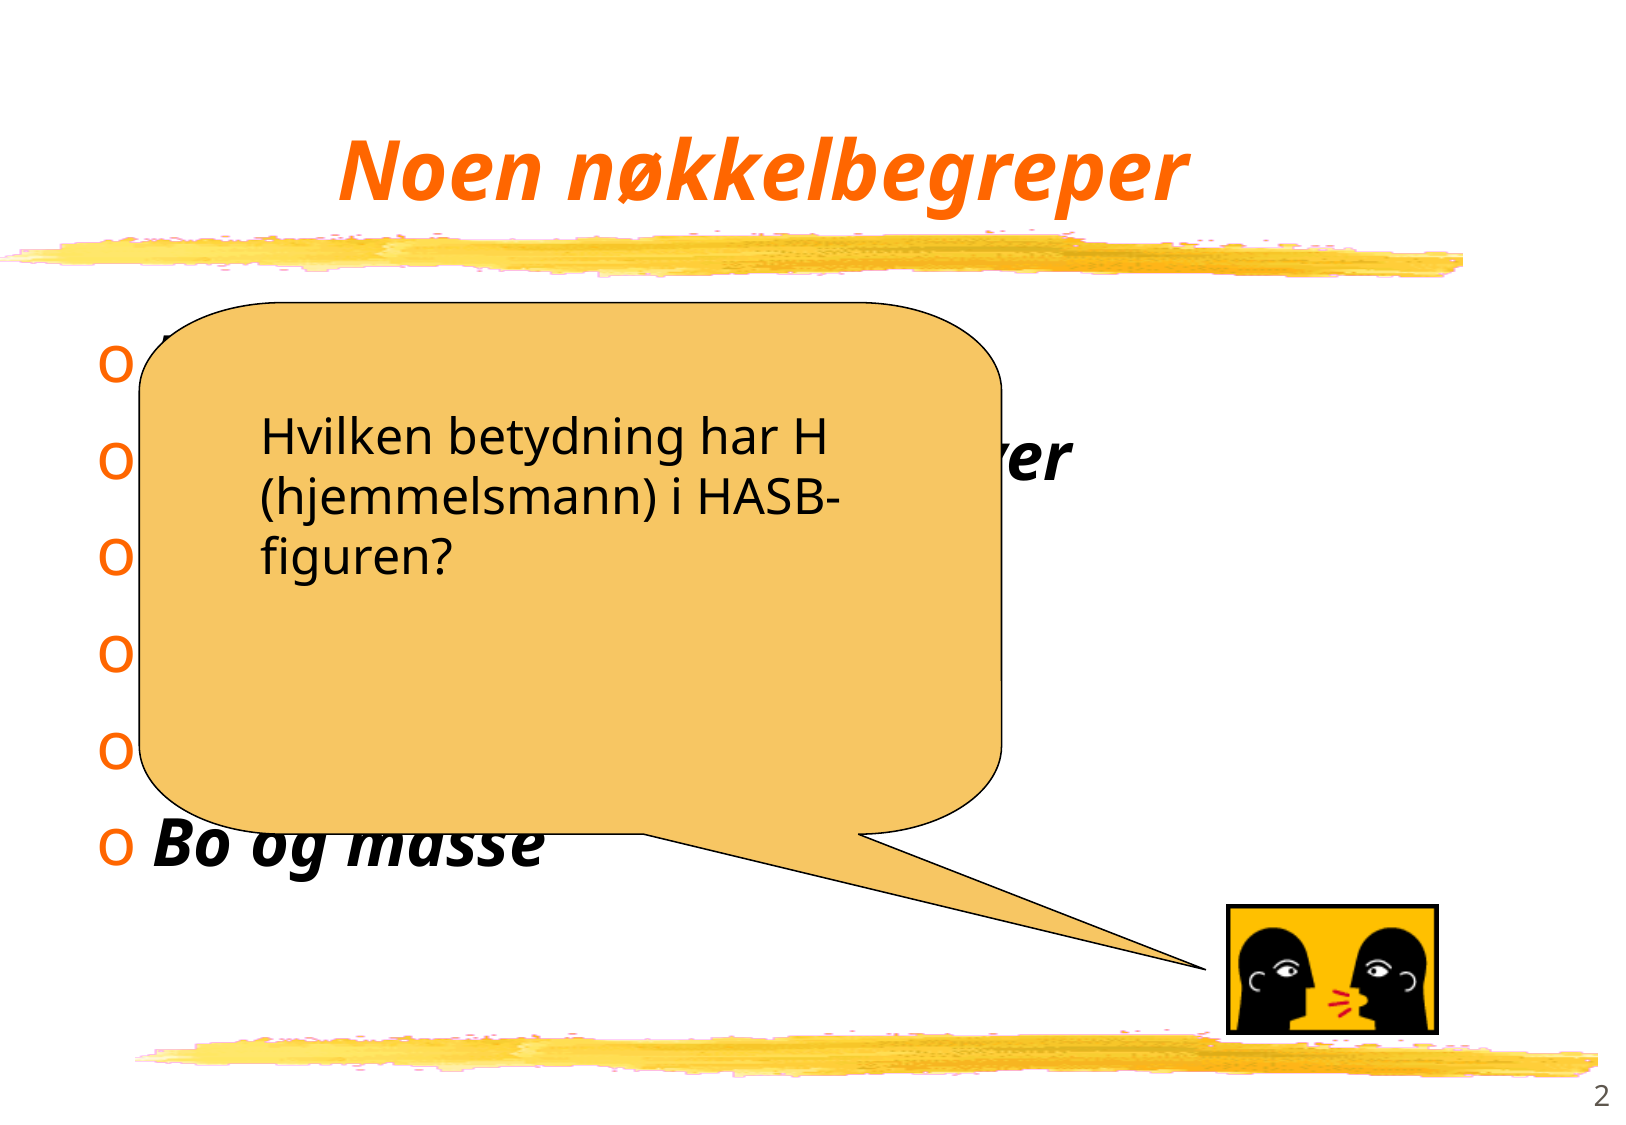

# Noen nøkkelbegreper
Hvilken betydning har H (hjemmelsmann) i HASB-figuren?
Debitor/ skyldner
(Tvangs)kreditor/ kravshaver
Konkursfordringer
Separatister
Hjemmel
Bo og masse